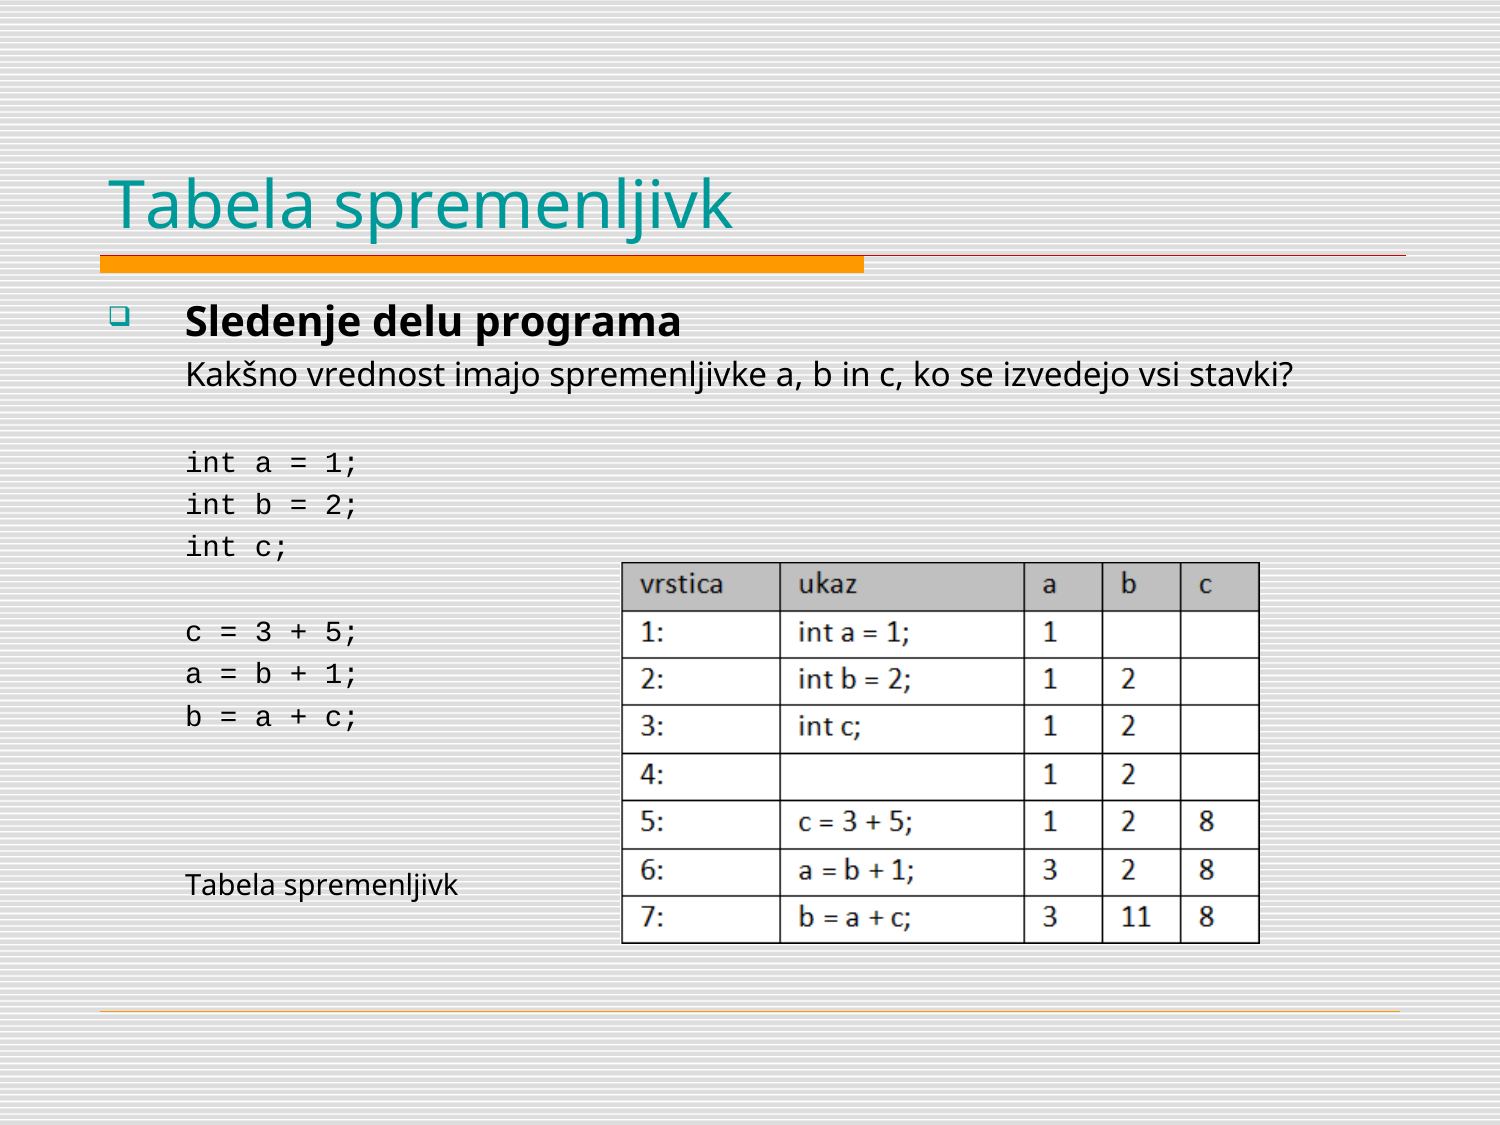

# Tabela spremenljivk
Sledenje delu programa
Kakšno vrednost imajo spremenljivke a, b in c, ko se izvedejo vsi stavki?
int a = 1;
int b = 2;
int c;
c = 3 + 5;
a = b + 1;
b = a + c;
Tabela spremenljivk